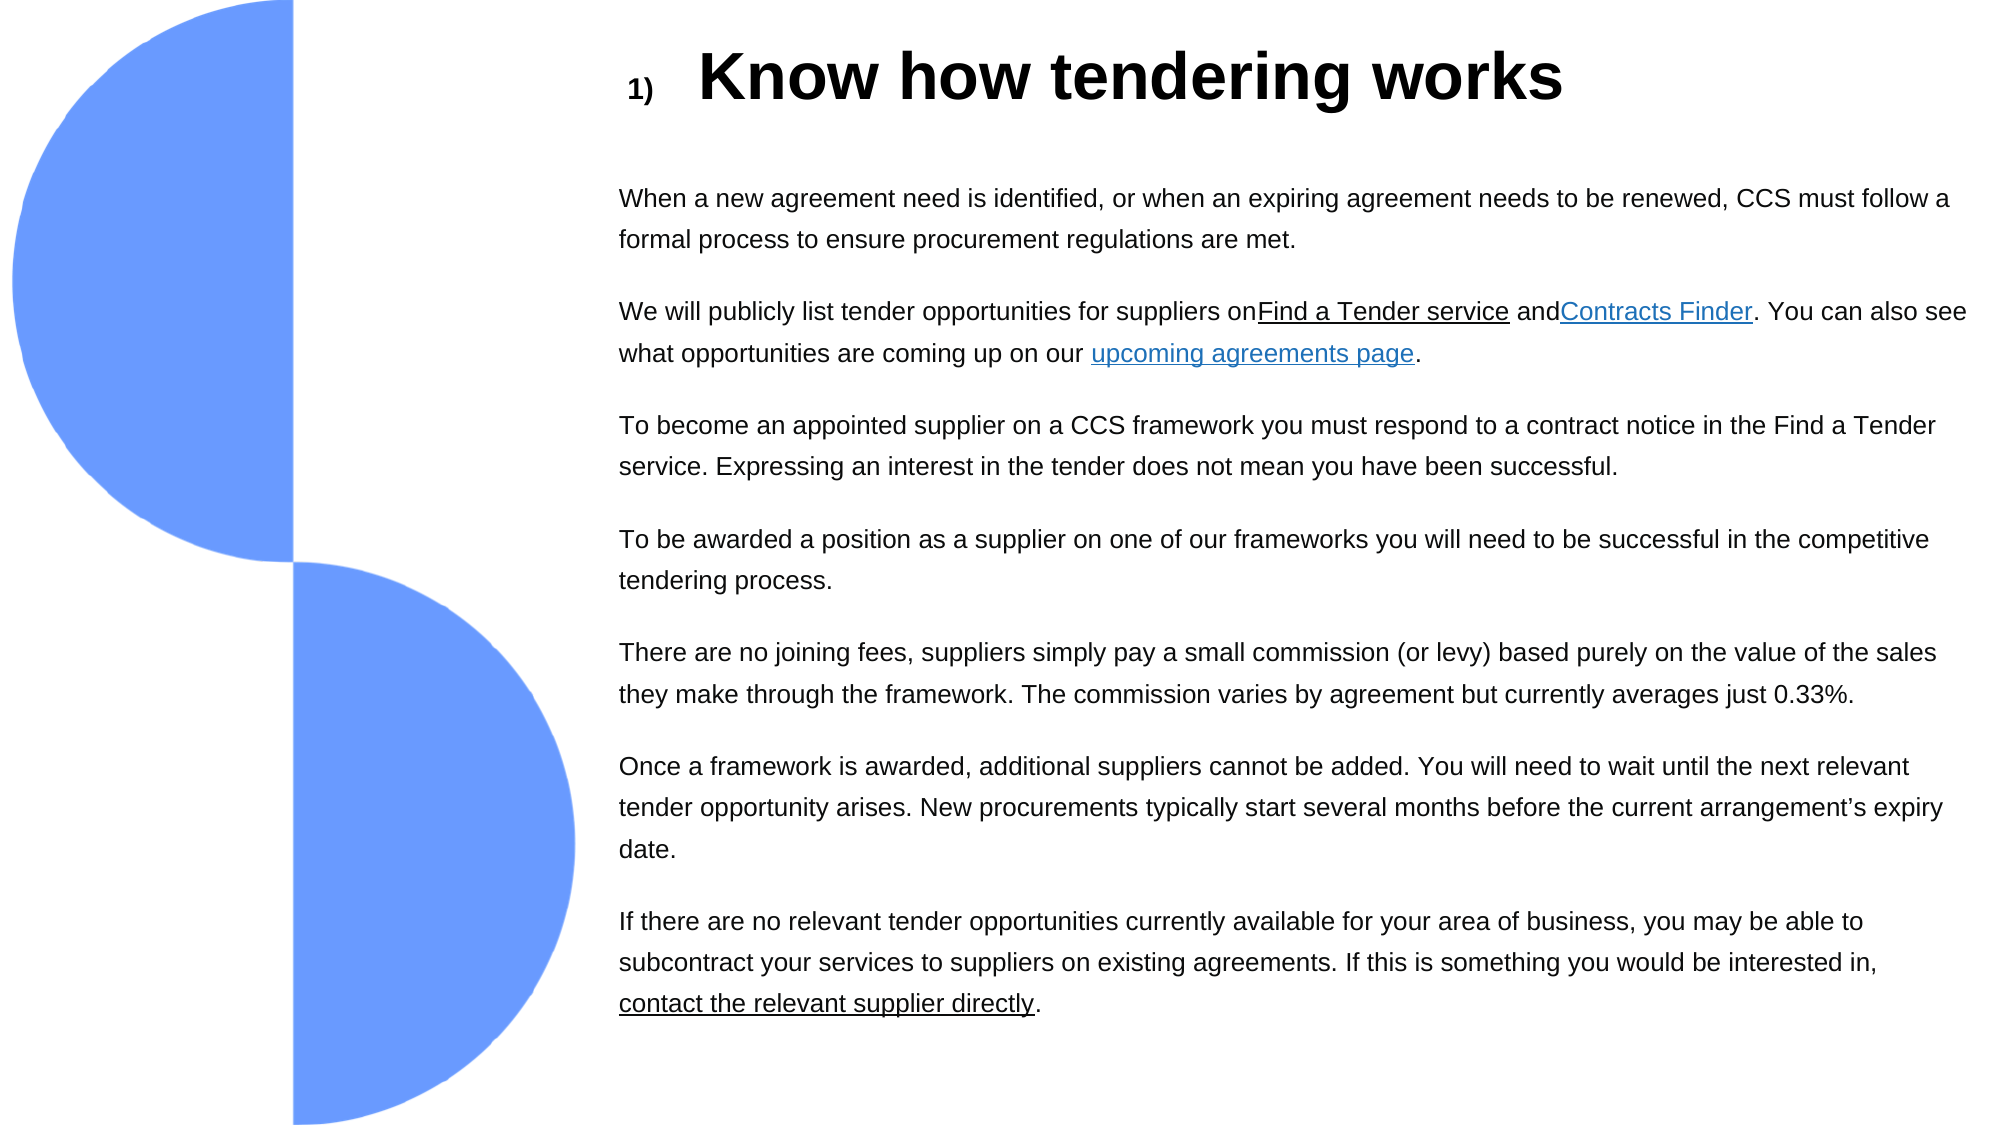

Know how tendering works
# When a new agreement need is identified, or when an expiring agreement needs to be renewed, CCS must follow a formal process to ensure procurement regulations are met.
We will publicly list tender opportunities for suppliers onFind a Tender service andContracts Finder. You can also see what opportunities are coming up on our upcoming agreements page.
To become an appointed supplier on a CCS framework you must respond to a contract notice in the Find a Tender service. Expressing an interest in the tender does not mean you have been successful.
To be awarded a position as a supplier on one of our frameworks you will need to be successful in the competitive tendering process.
There are no joining fees, suppliers simply pay a small commission (or levy) based purely on the value of the sales they make through the framework. The commission varies by agreement but currently averages just 0.33%.
Once a framework is awarded, additional suppliers cannot be added. You will need to wait until the next relevant tender opportunity arises. New procurements typically start several months before the current arrangement’s expiry date.
If there are no relevant tender opportunities currently available for your area of business, you may be able to subcontract your services to suppliers on existing agreements. If this is something you would be interested in, contact the relevant supplier directly.